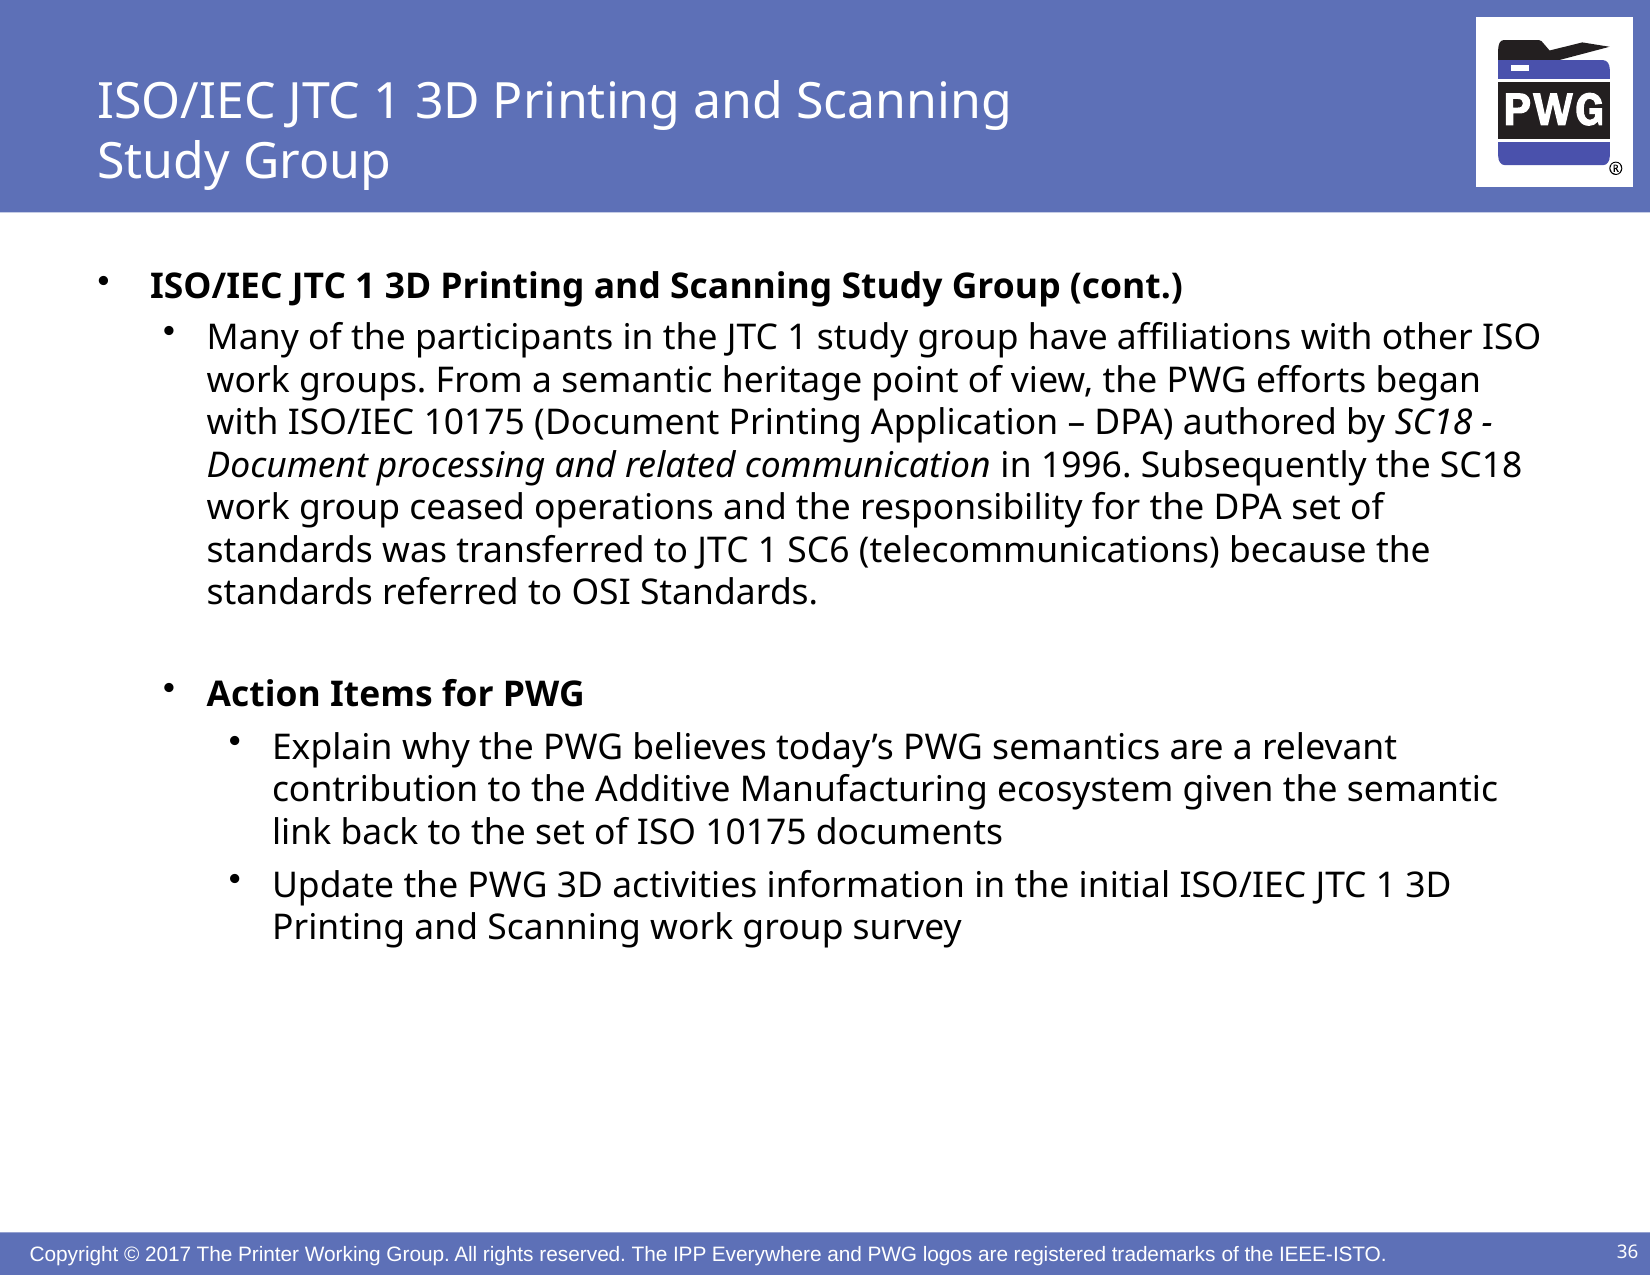

ISO/IEC JTC 1 3D Printing and Scanning
Study Group
# ISO/IEC JTC 1 3D Printing and Scanning Study Group (cont.)
Many of the participants in the JTC 1 study group have affiliations with other ISO work groups. From a semantic heritage point of view, the PWG efforts began with ISO/IEC 10175 (Document Printing Application – DPA) authored by SC18 - Document processing and related communication in 1996. Subsequently the SC18 work group ceased operations and the responsibility for the DPA set of standards was transferred to JTC 1 SC6 (telecommunications) because the standards referred to OSI Standards.
Action Items for PWG
Explain why the PWG believes today’s PWG semantics are a relevant contribution to the Additive Manufacturing ecosystem given the semantic link back to the set of ISO 10175 documents
Update the PWG 3D activities information in the initial ISO/IEC JTC 1 3D Printing and Scanning work group survey